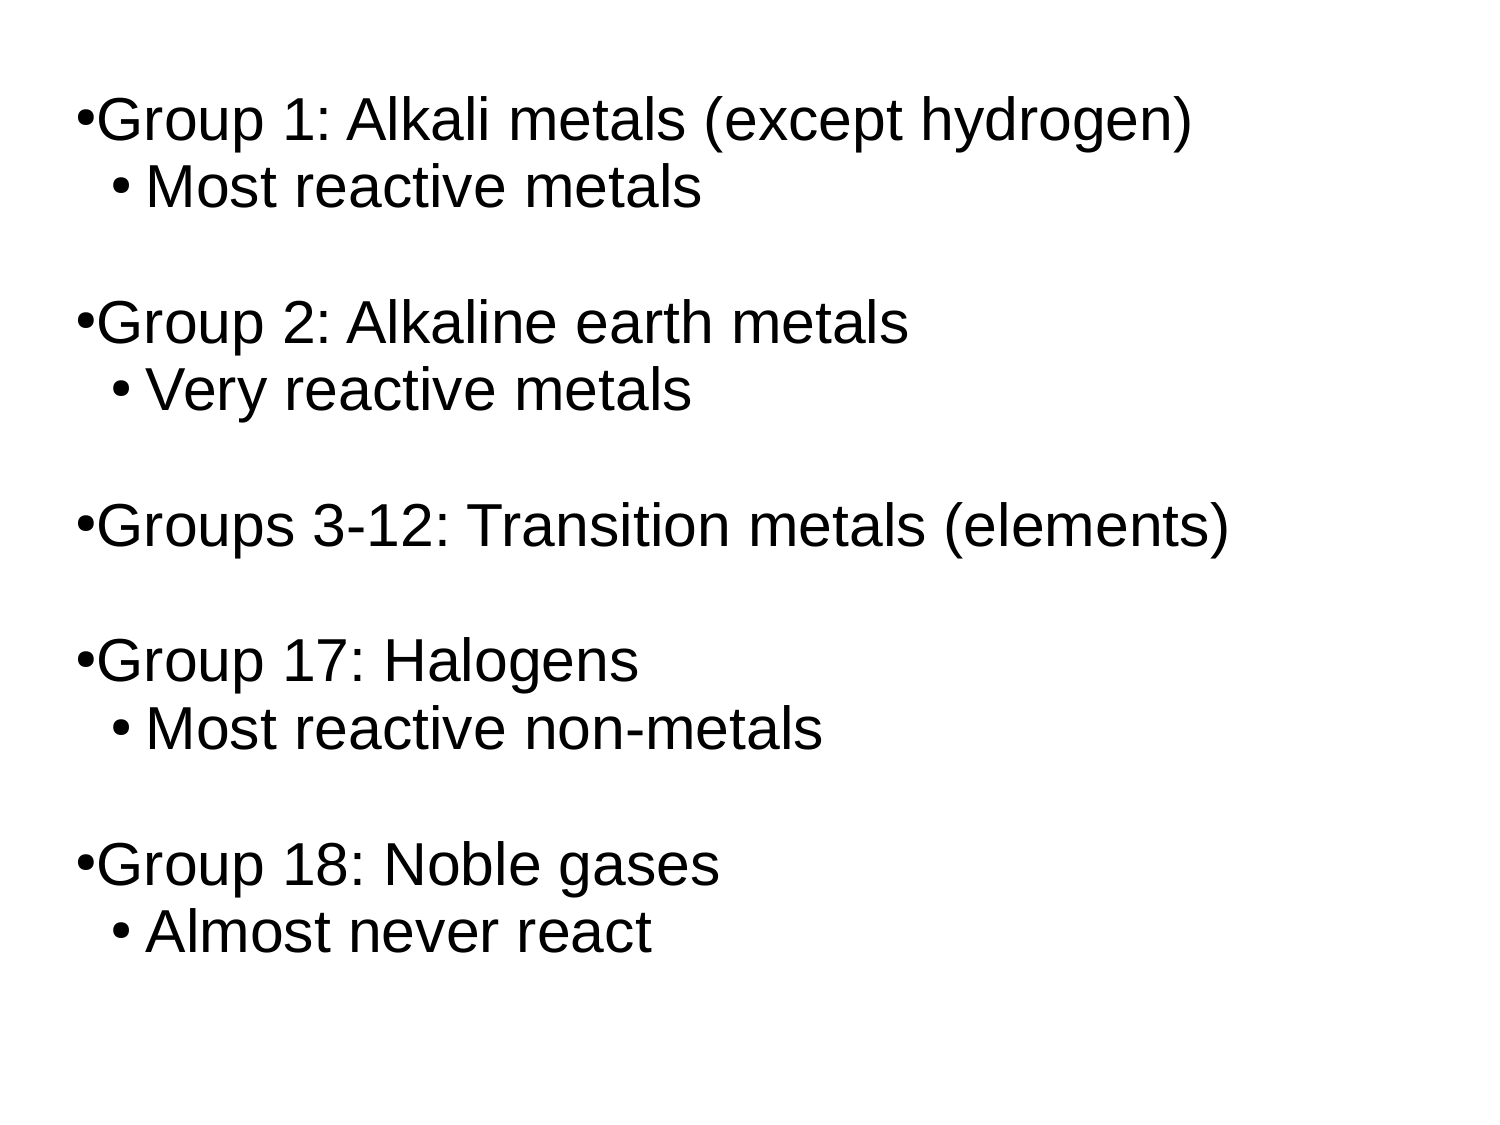

# Group 1: Alkali metals (except hydrogen)
Most reactive metals
Group 2: Alkaline earth metals
Very reactive metals
Groups 3-12: Transition metals (elements)
Group 17: Halogens
Most reactive non-metals
Group 18: Noble gases
Almost never react